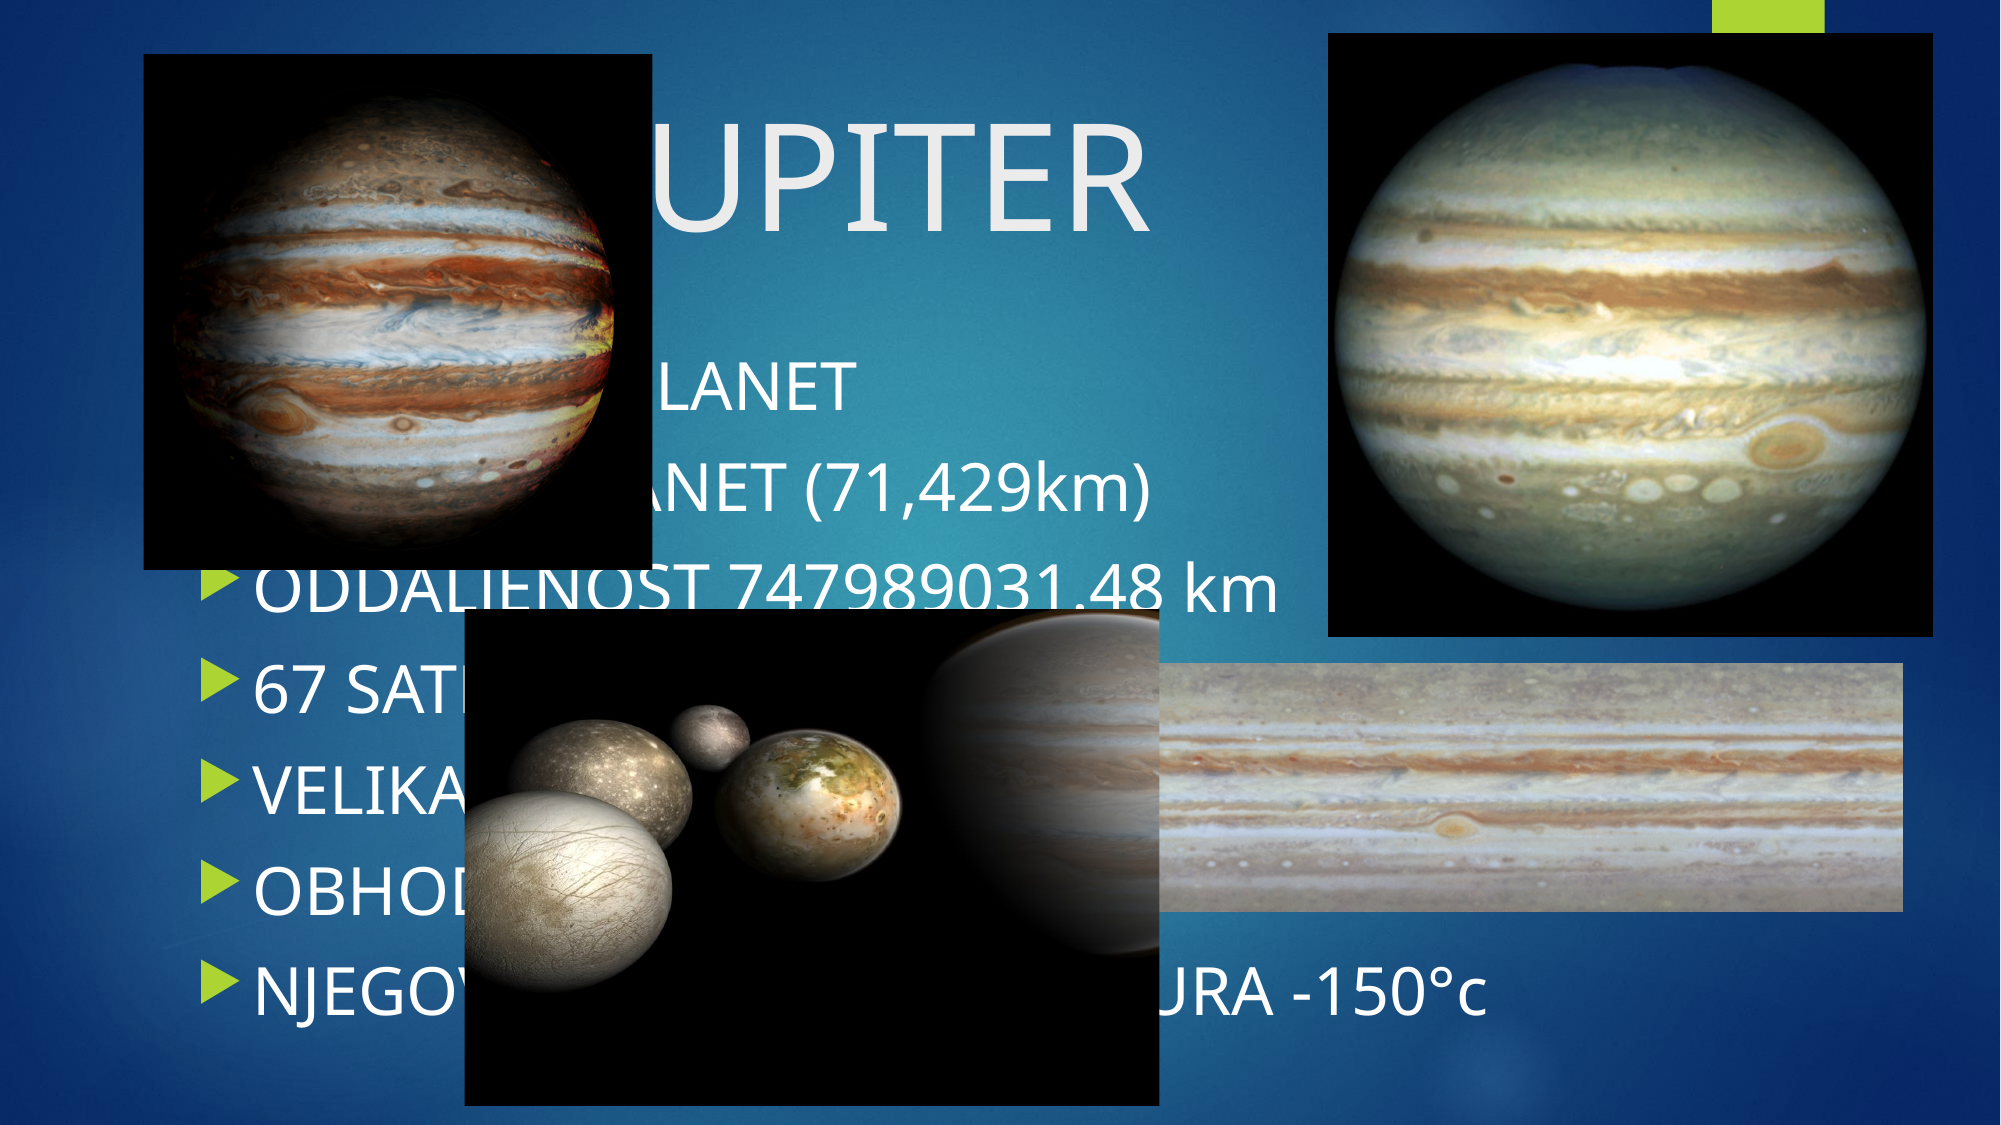

# JUPITER
1. ZUNANJI PLANET
NAJVEČJI PLANET (71,429km)
ODDALJENOST 747989031.48 km
67 SATELITOV
VELIKA RDEČA PEGA
OBHODNI ČAS 12 LET
NJEGOVA STALNA TEMPERATURA -150°c